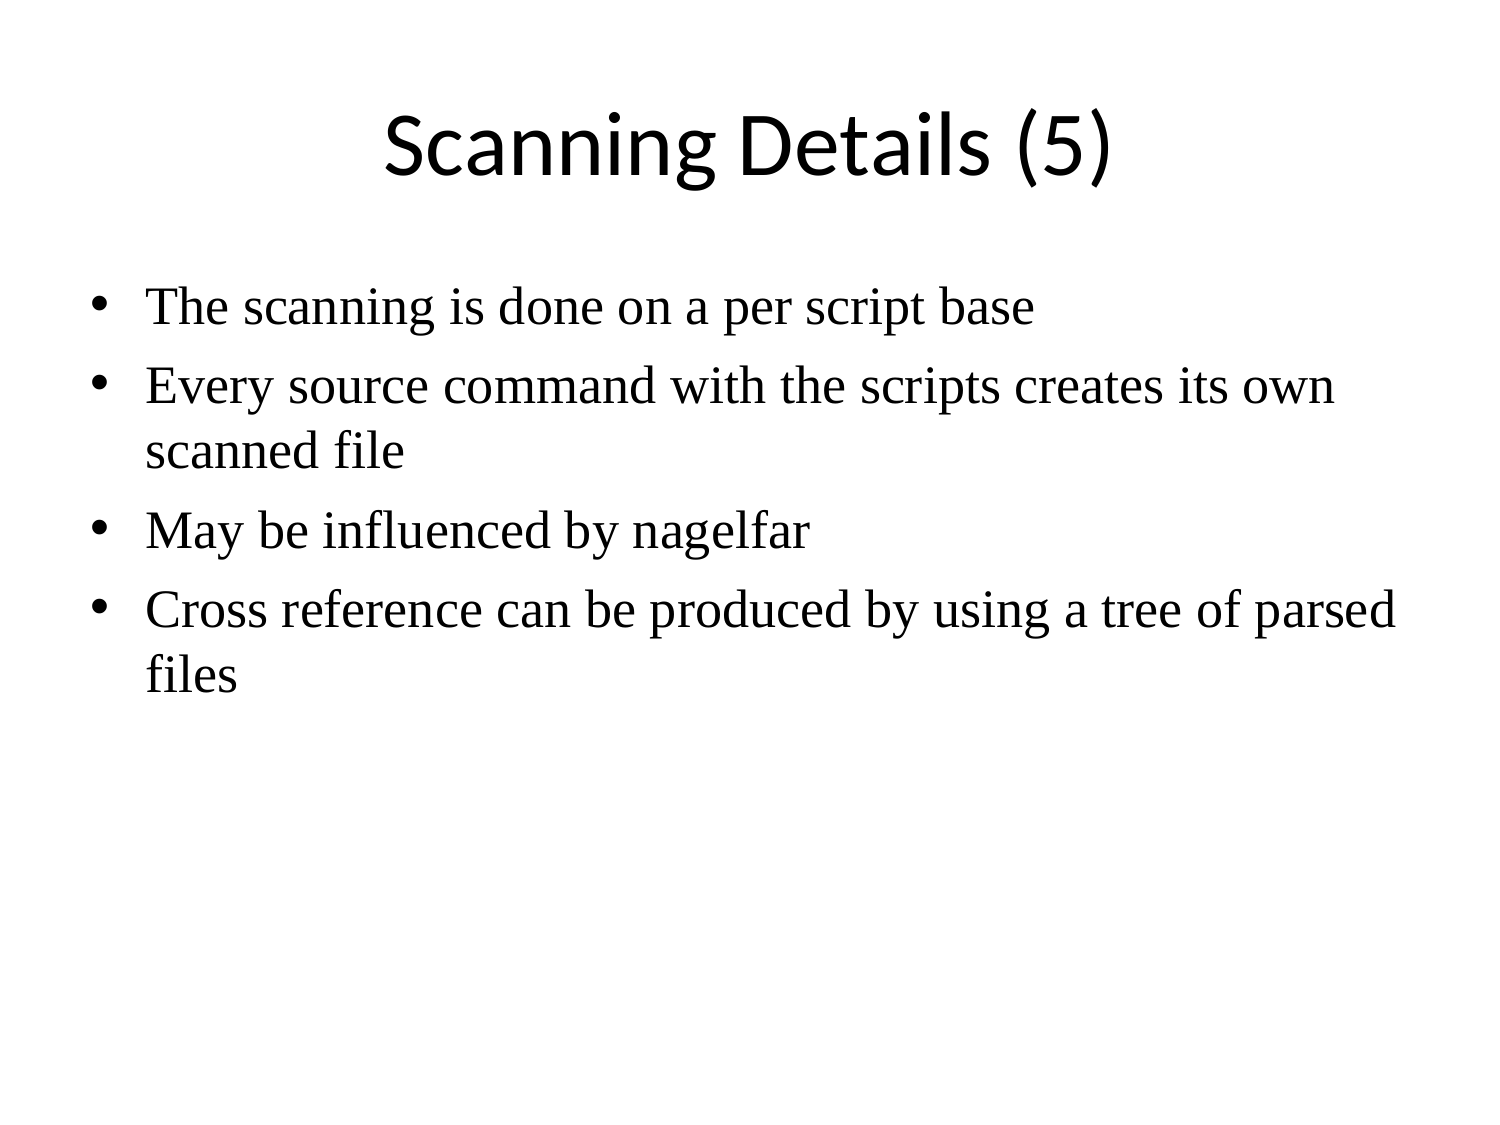

Scanning Details (5)‏
The scanning is done on a per script base
Every source command with the scripts creates its own scanned file
May be influenced by nagelfar
Cross reference can be produced by using a tree of parsed files